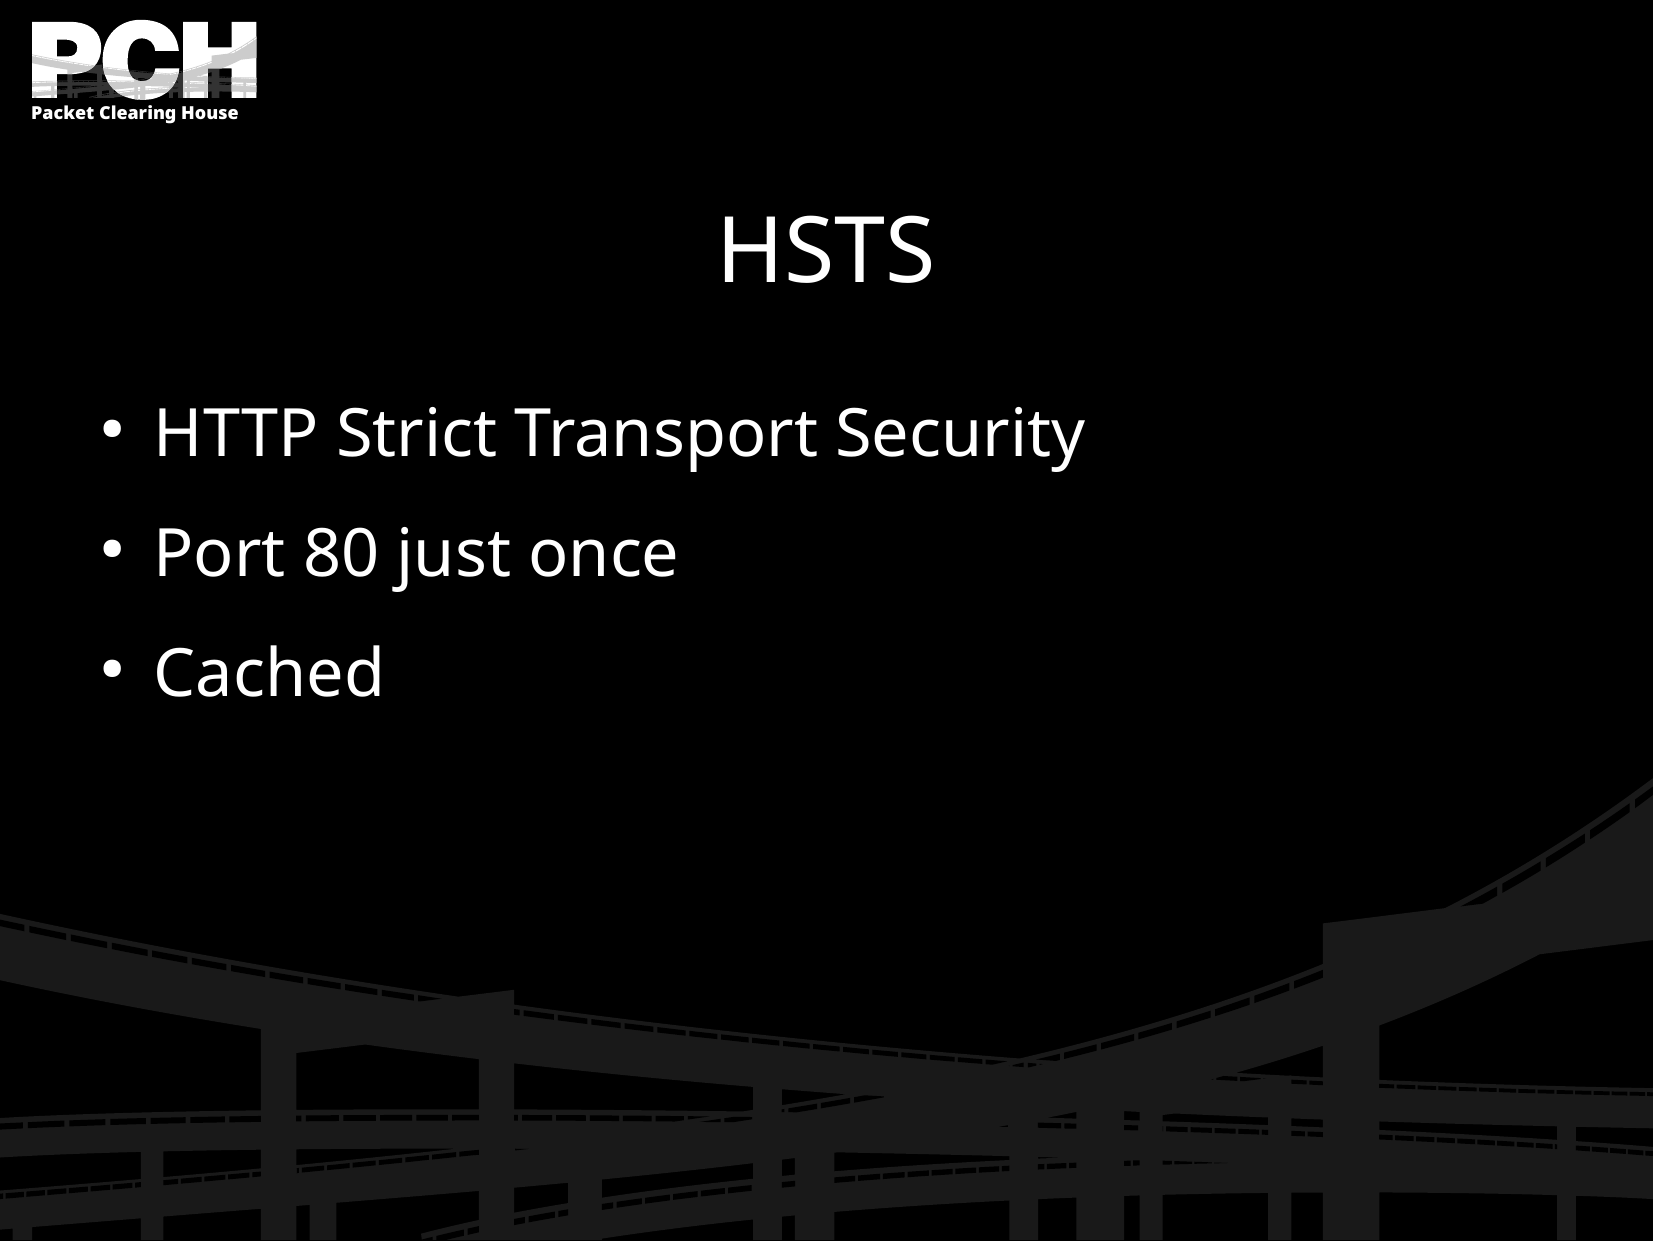

# HSTS
HTTP Strict Transport Security
Port 80 just once
Cached